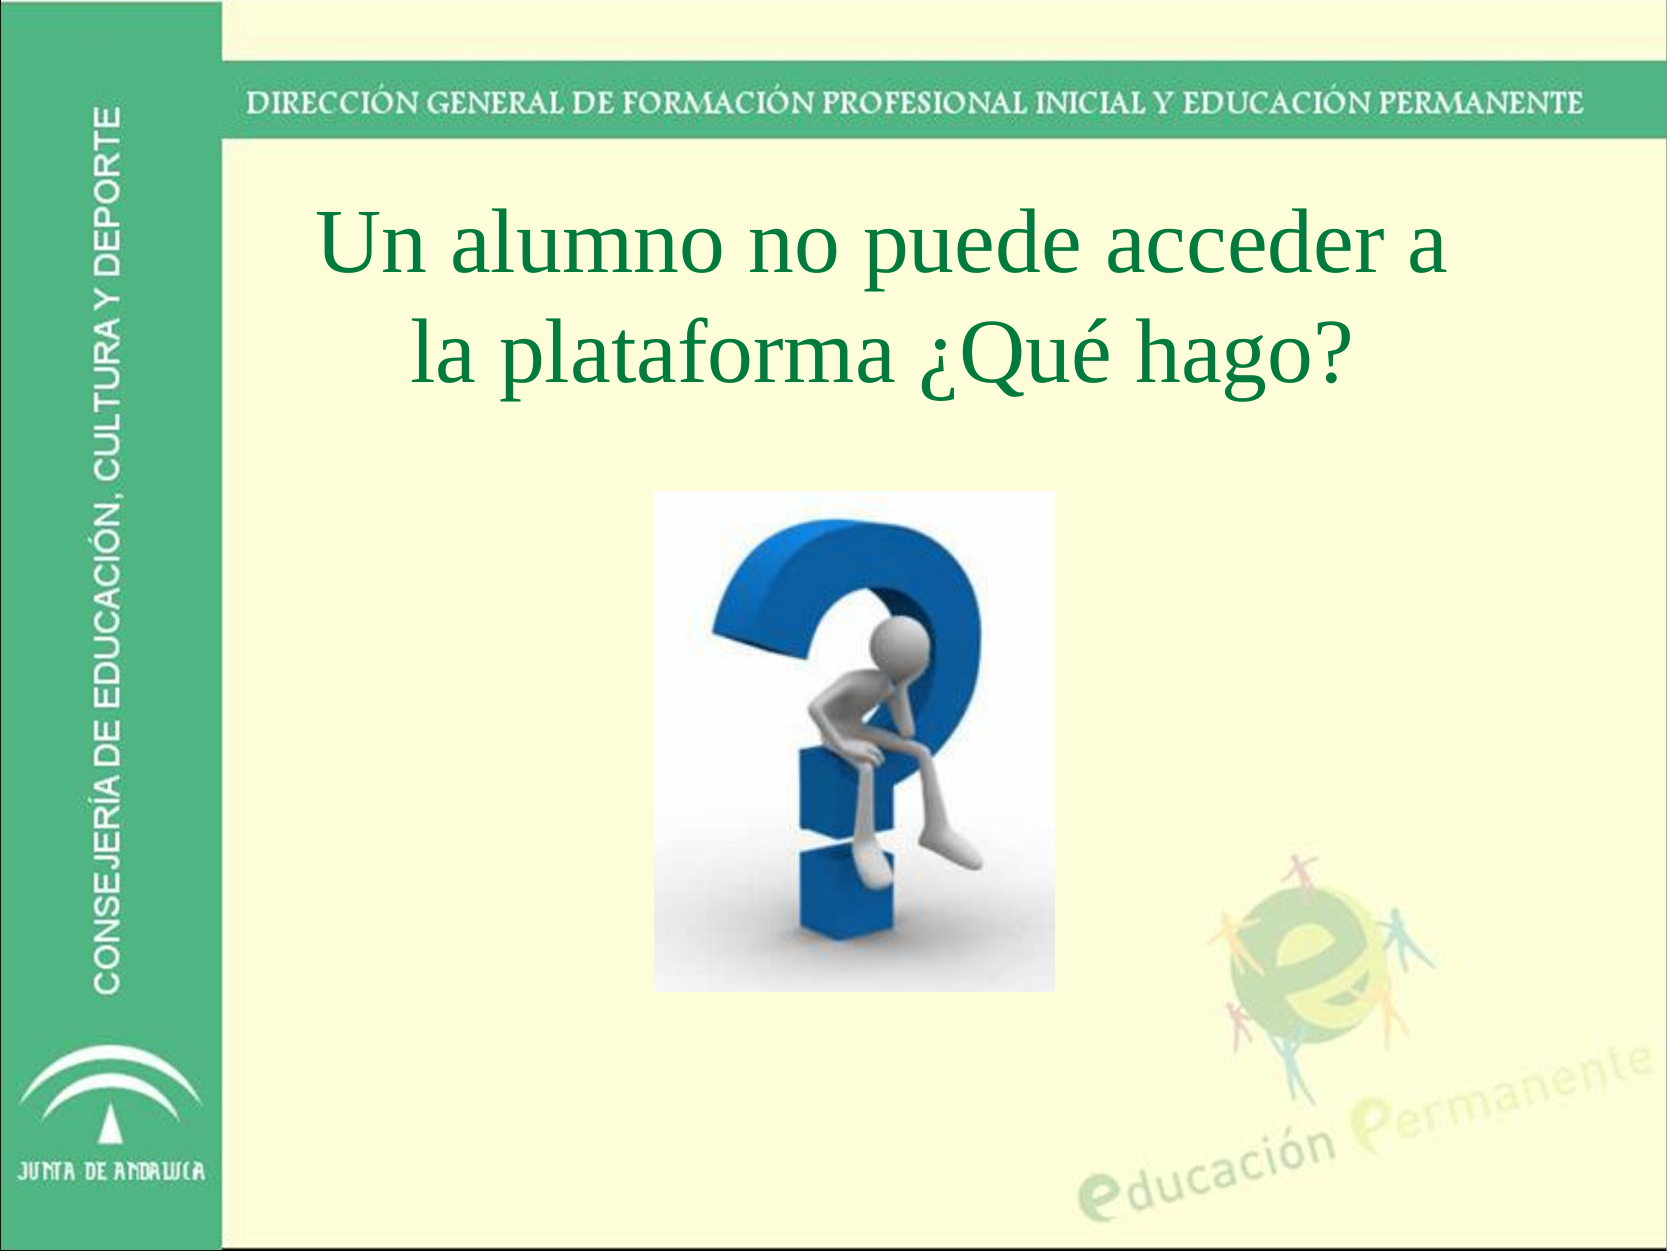

# Un alumno no puede acceder a la plataforma ¿Qué hago?